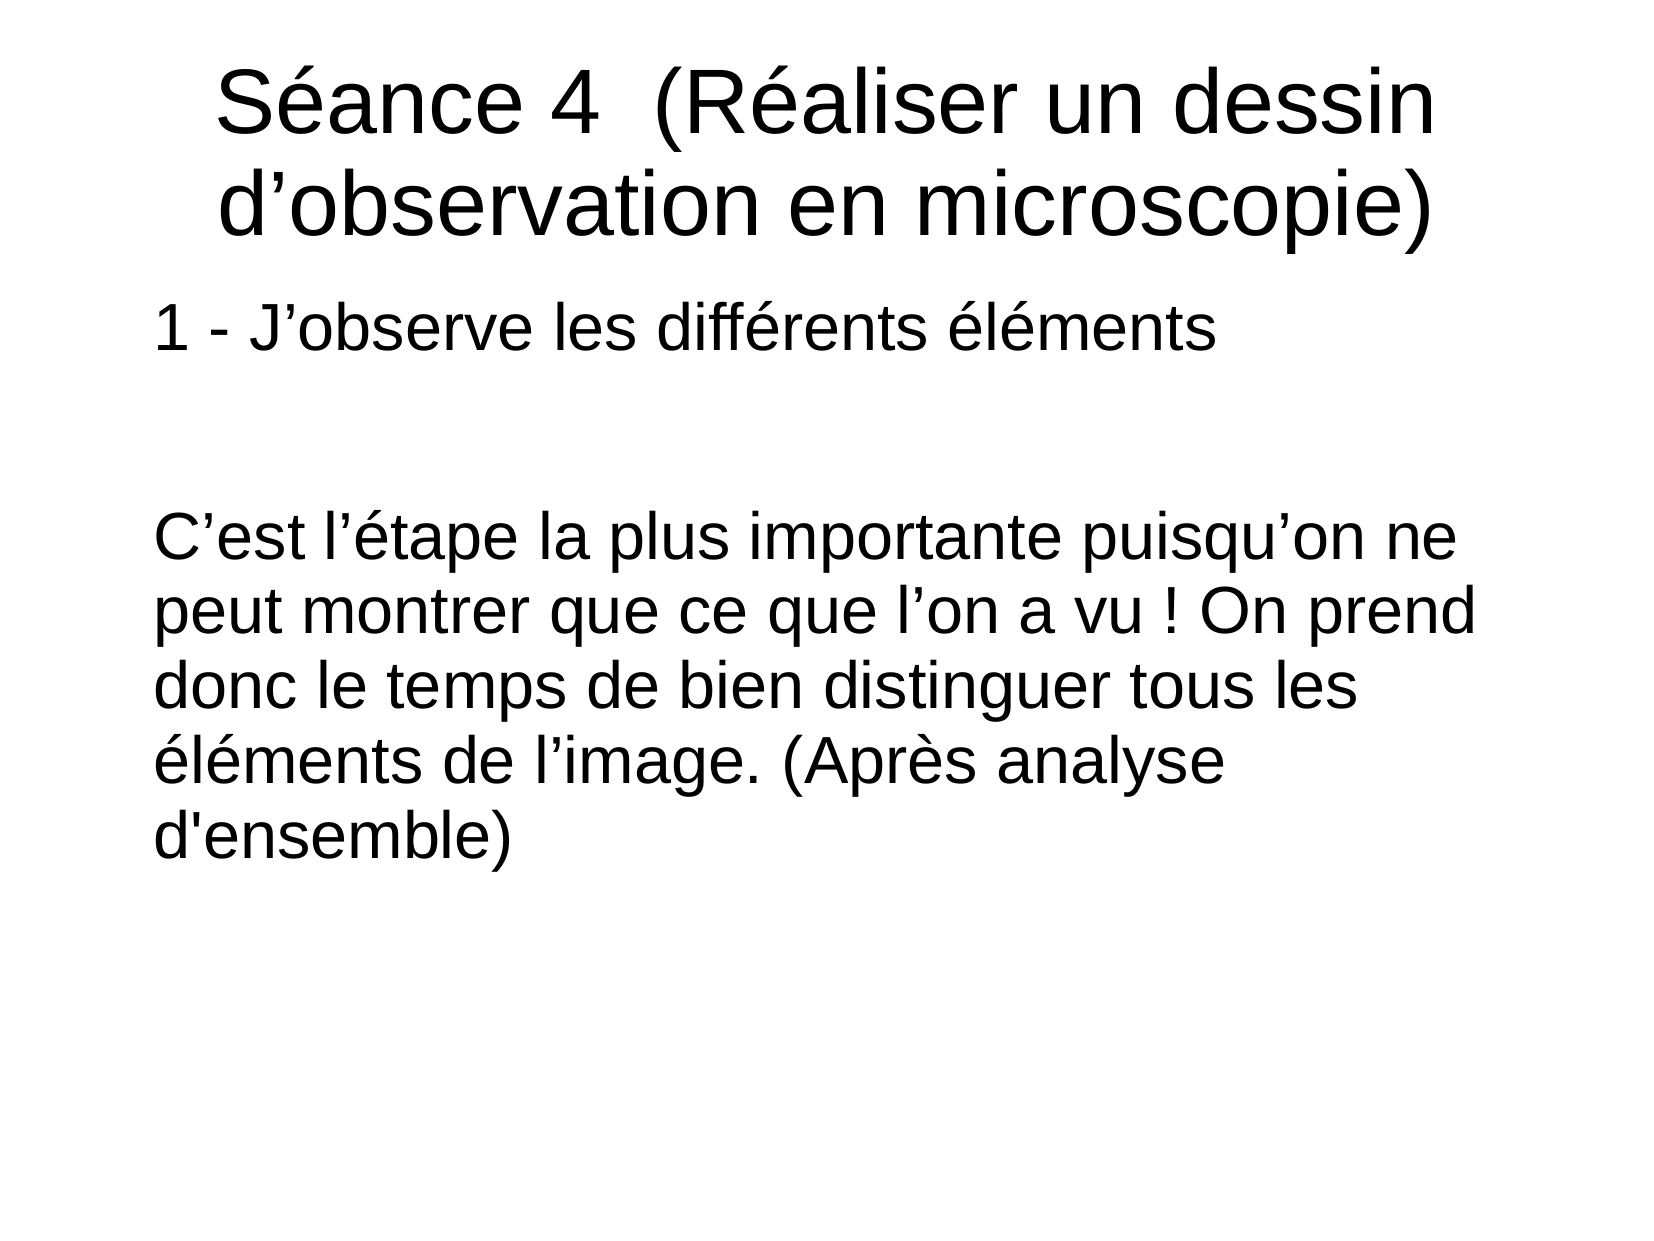

# Séance 4 (Réaliser un dessin d’observation en microscopie)
1 - J’observe les différents éléments
C’est l’étape la plus importante puisqu’on ne peut montrer que ce que l’on a vu ! On prend donc le temps de bien distinguer tous les éléments de l’image. (Après analyse d'ensemble)